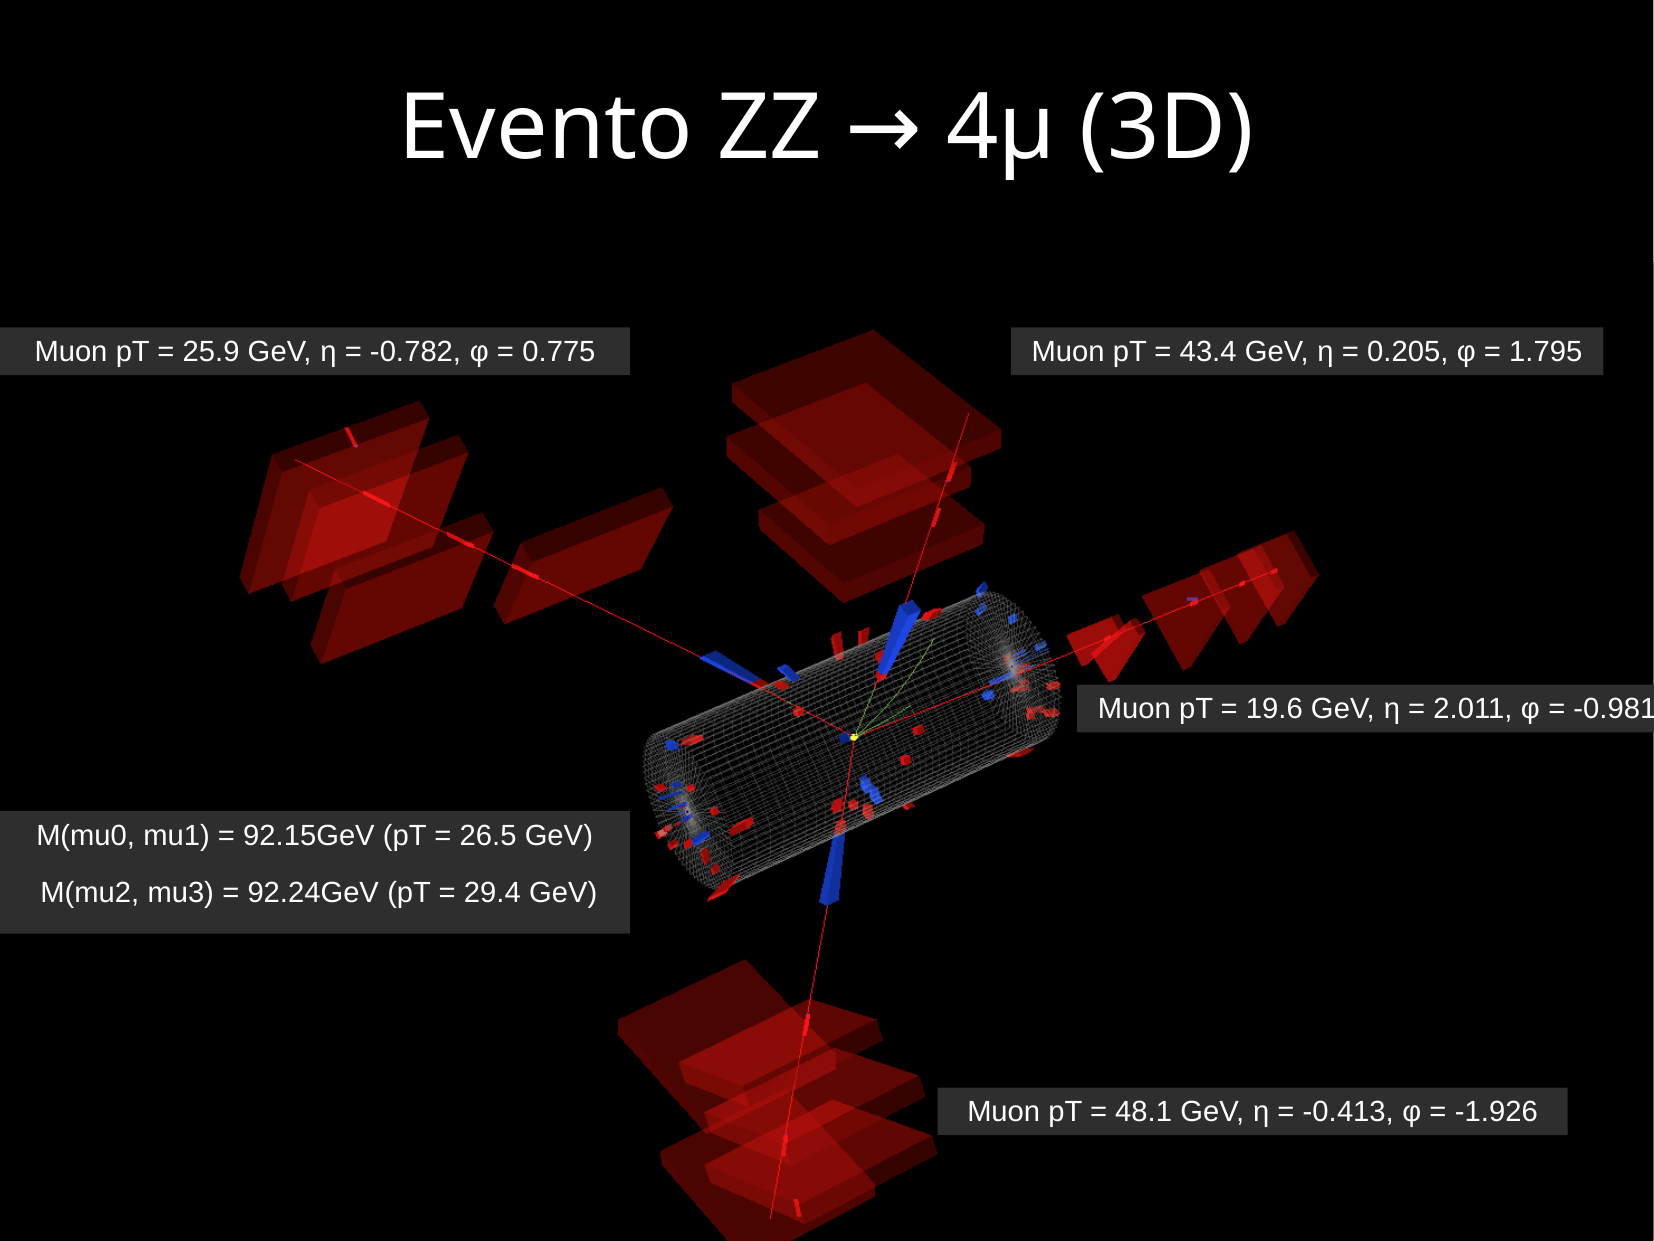

# Evento ZZ → 4µ (3D)
Muon pT = 25.9 GeV, η = -0.782, φ = 0.775
Muon pT = 43.4 GeV, η = 0.205, φ = 1.795
Muon pT = 19.6 GeV, η = 2.011, φ = -0.981
M(mu0, mu1) = 92.15GeV (pT = 26.5 GeV)
 M(mu2, mu3) = 92.24GeV (pT = 29.4 GeV)
Muon pT = 48.1 GeV, η = -0.413, φ = -1.926